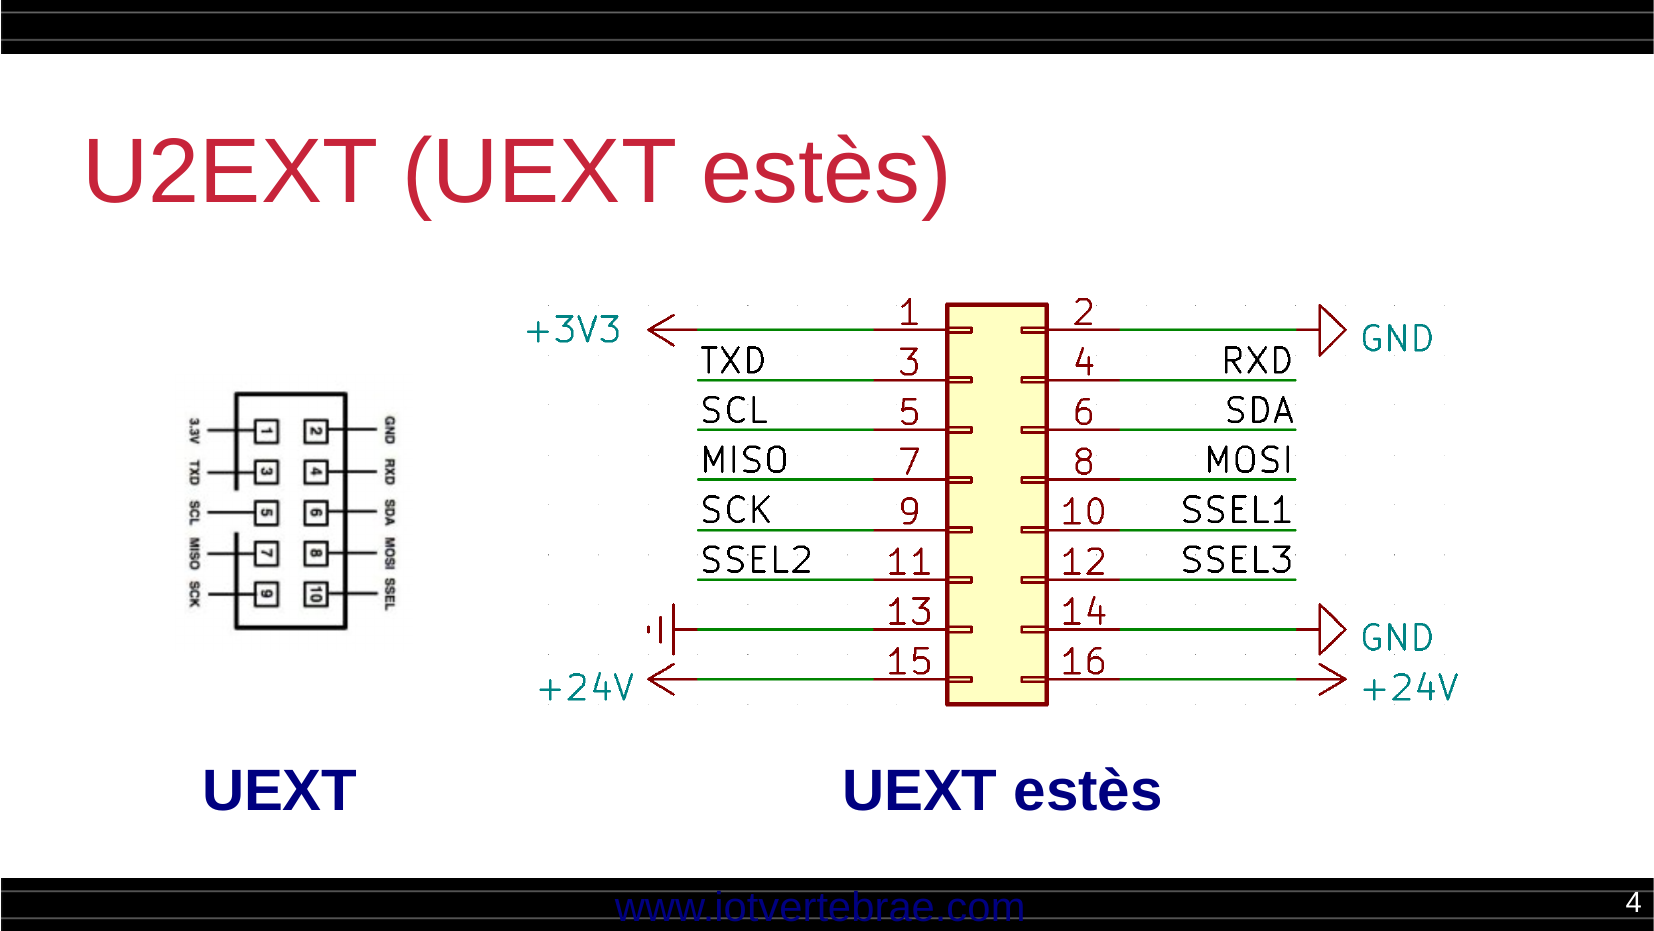

# U2EXT (UEXT estès)
UEXT
UEXT estès
www.iotvertebrae.com